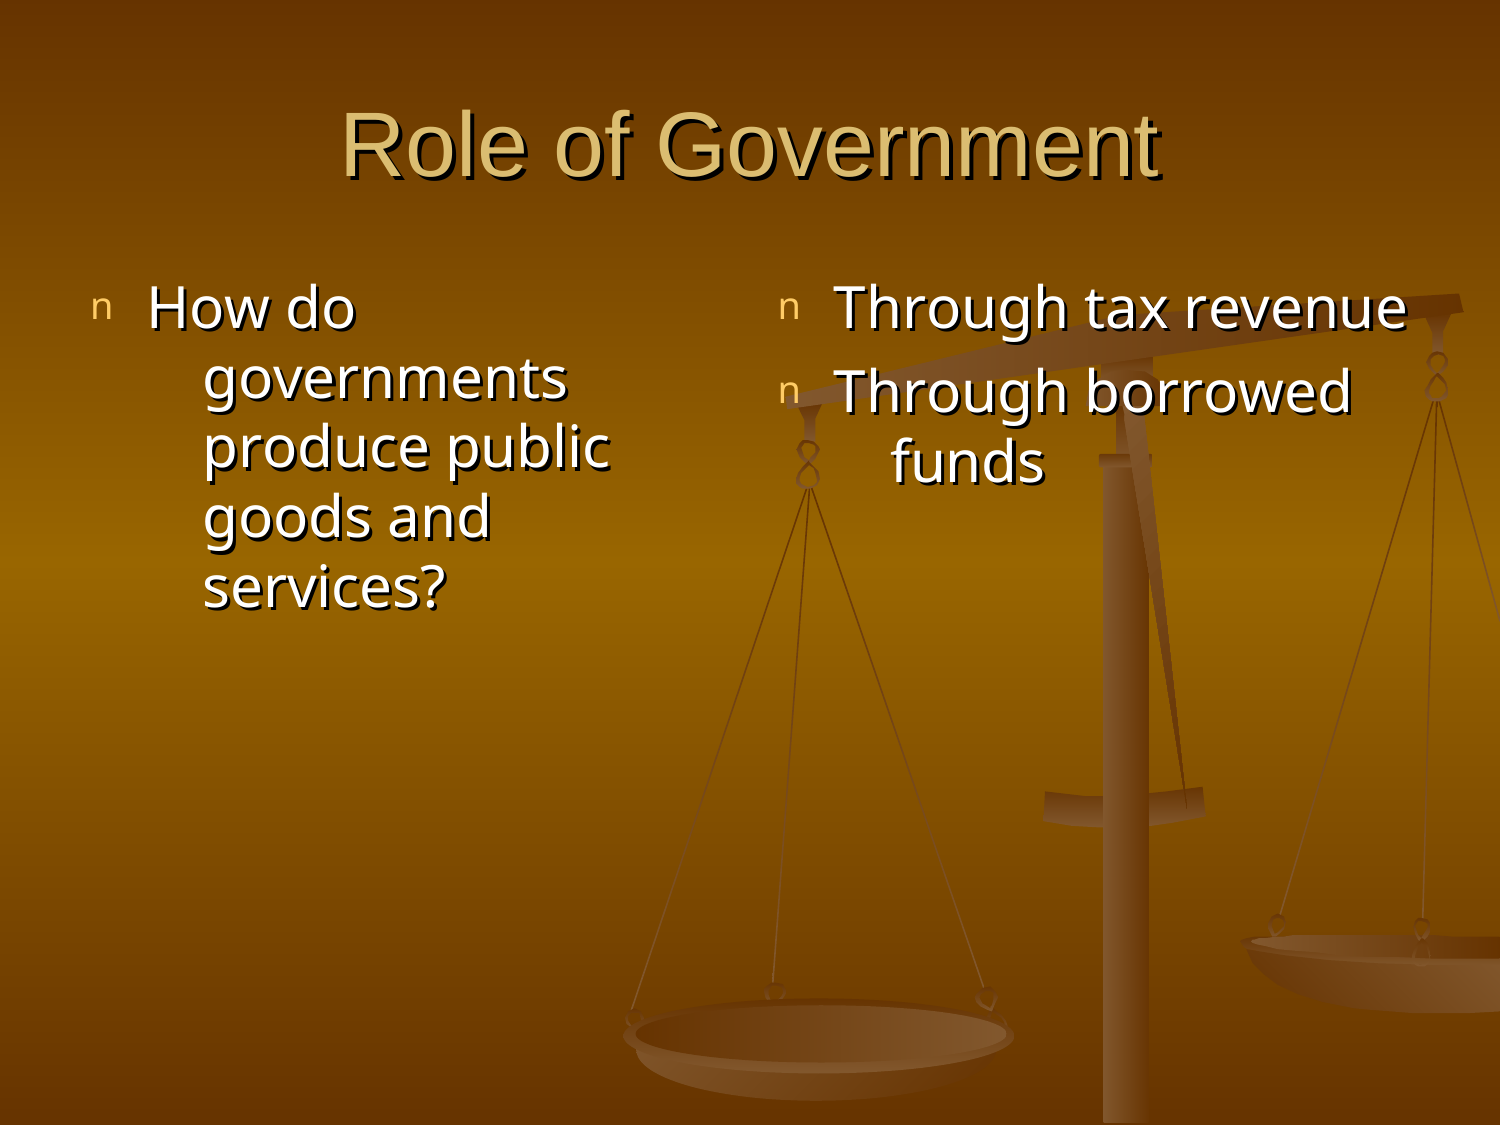

# Role of Government
How do governments produce public goods and services?
Through tax revenue
Through borrowed funds